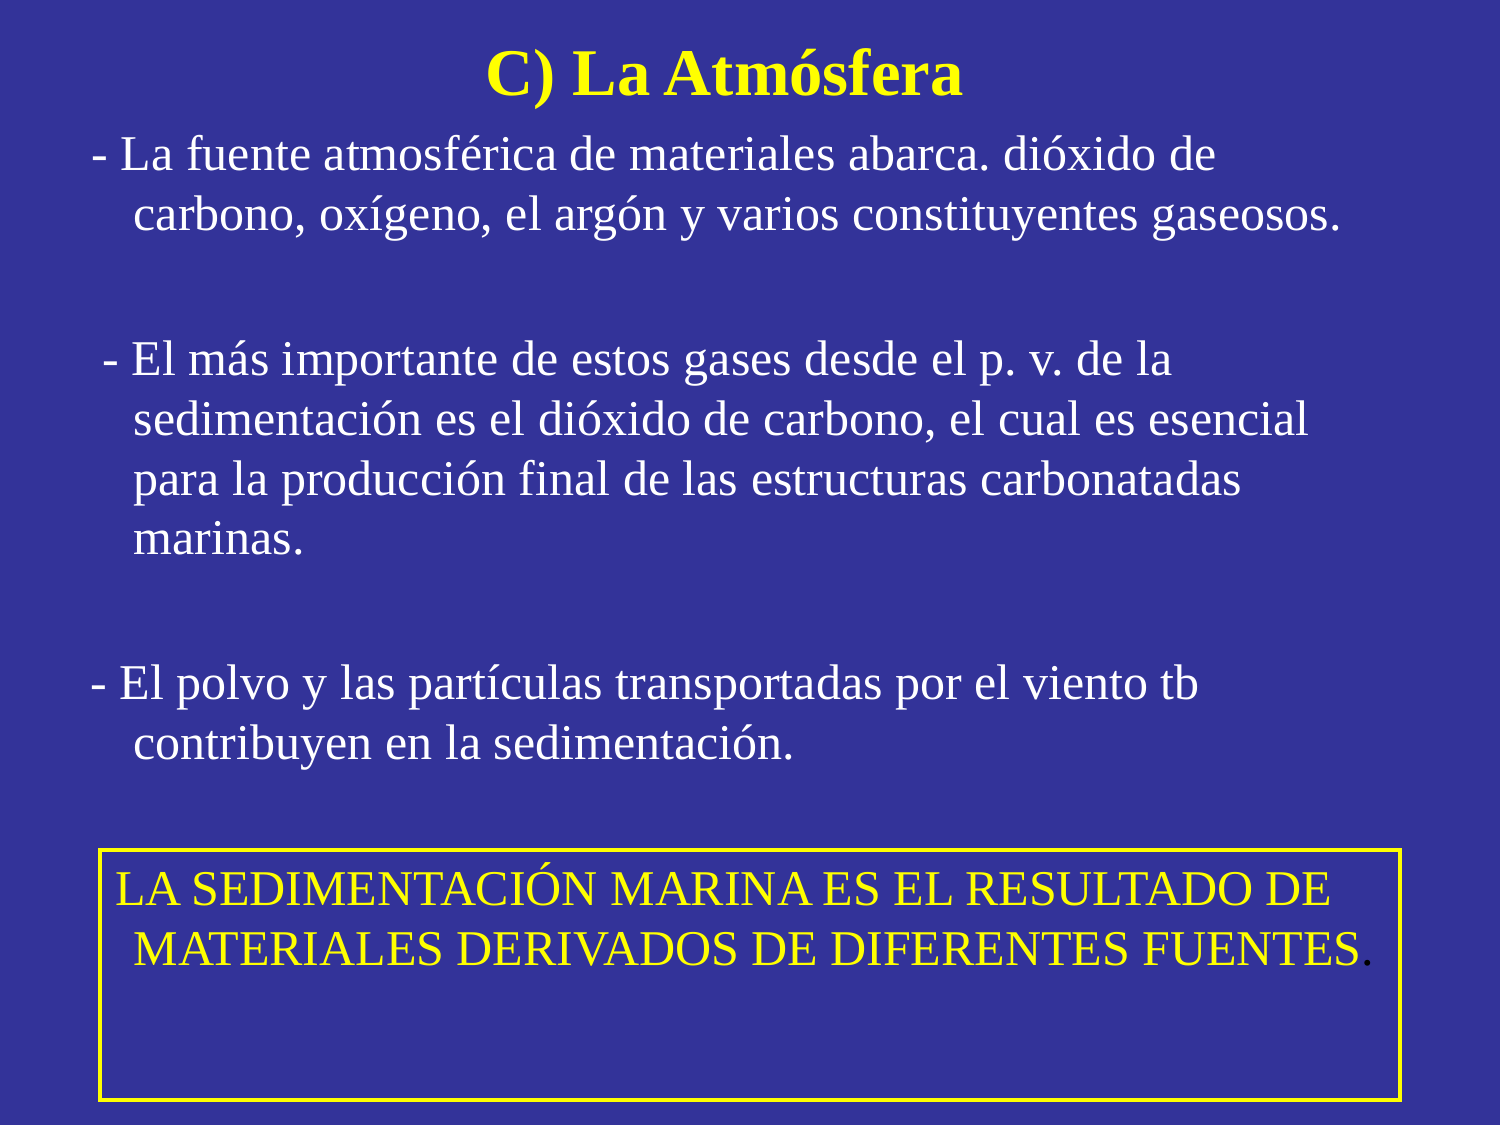

C) La Atmósfera
 - La fuente atmosférica de materiales abarca. dióxido de carbono, oxígeno, el argón y varios constituyentes gaseosos.
 - El más importante de estos gases desde el p. v. de la sedimentación es el dióxido de carbono, el cual es esencial para la producción final de las estructuras carbonatadas marinas.
 - El polvo y las partículas transportadas por el viento tb contribuyen en la sedimentación.
 LA SEDIMENTACIÓN MARINA ES EL RESULTADO DE MATERIALES DERIVADOS DE DIFERENTES FUENTES.